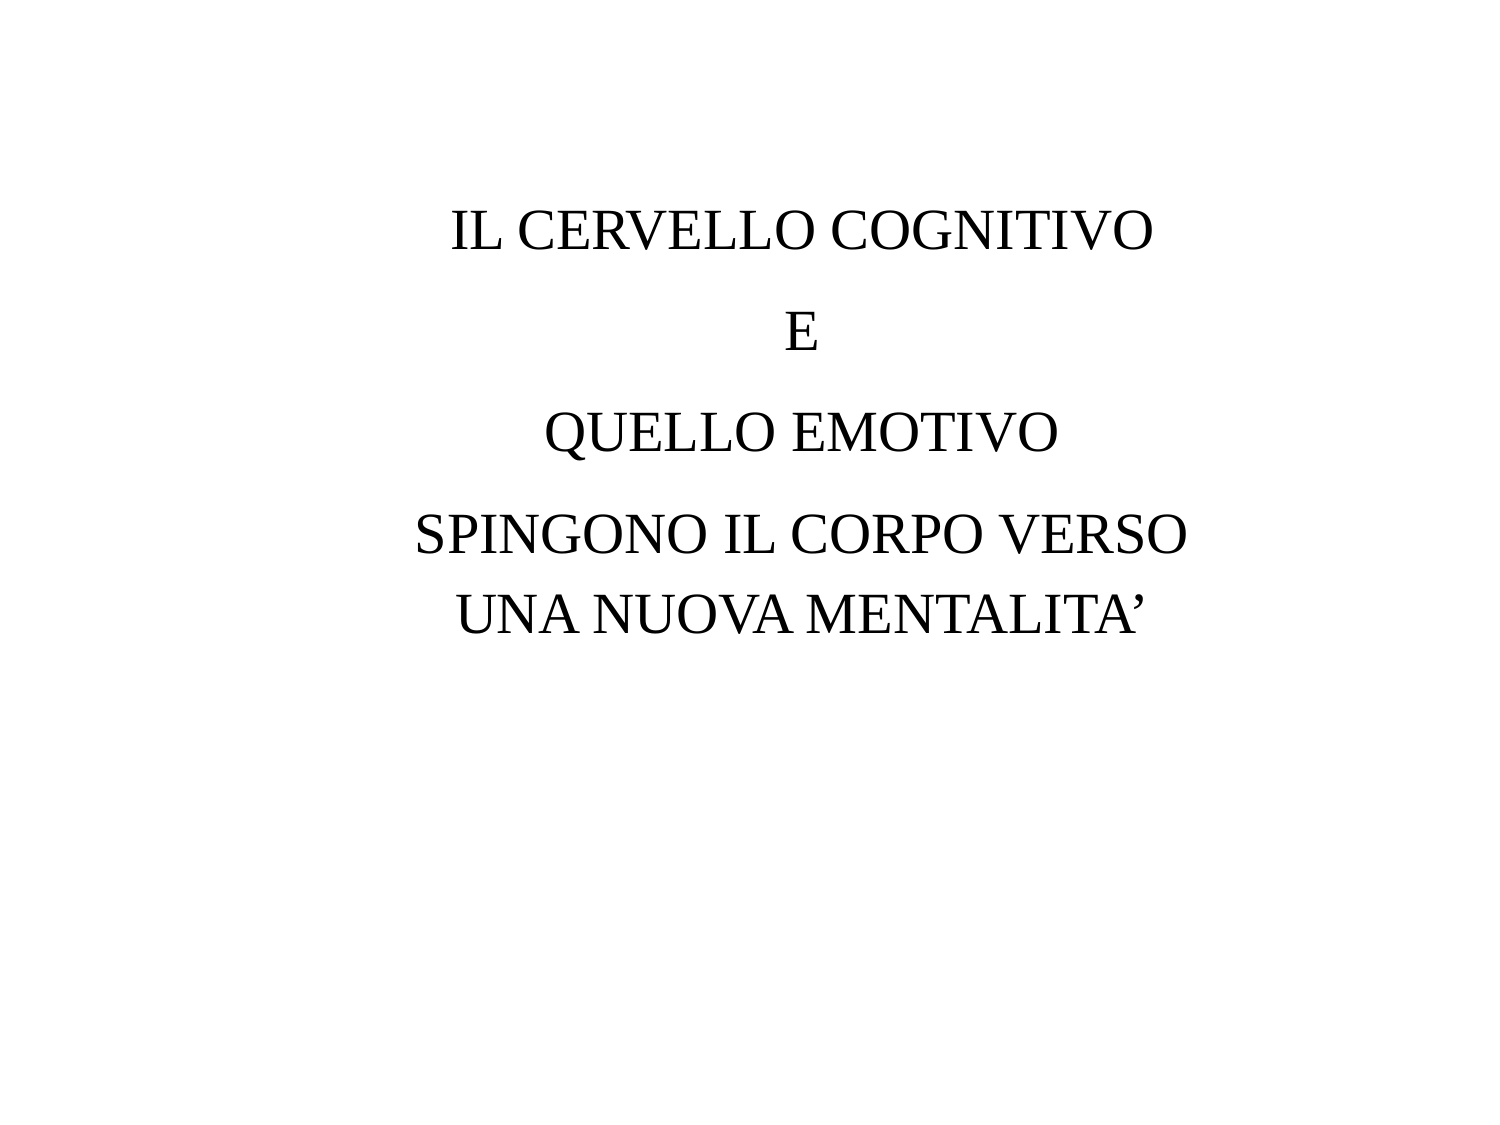

IL CERVELLO COGNITIVO
E
QUELLO EMOTIVO
SPINGONO IL CORPO VERSO UNA NUOVA MENTALITA’